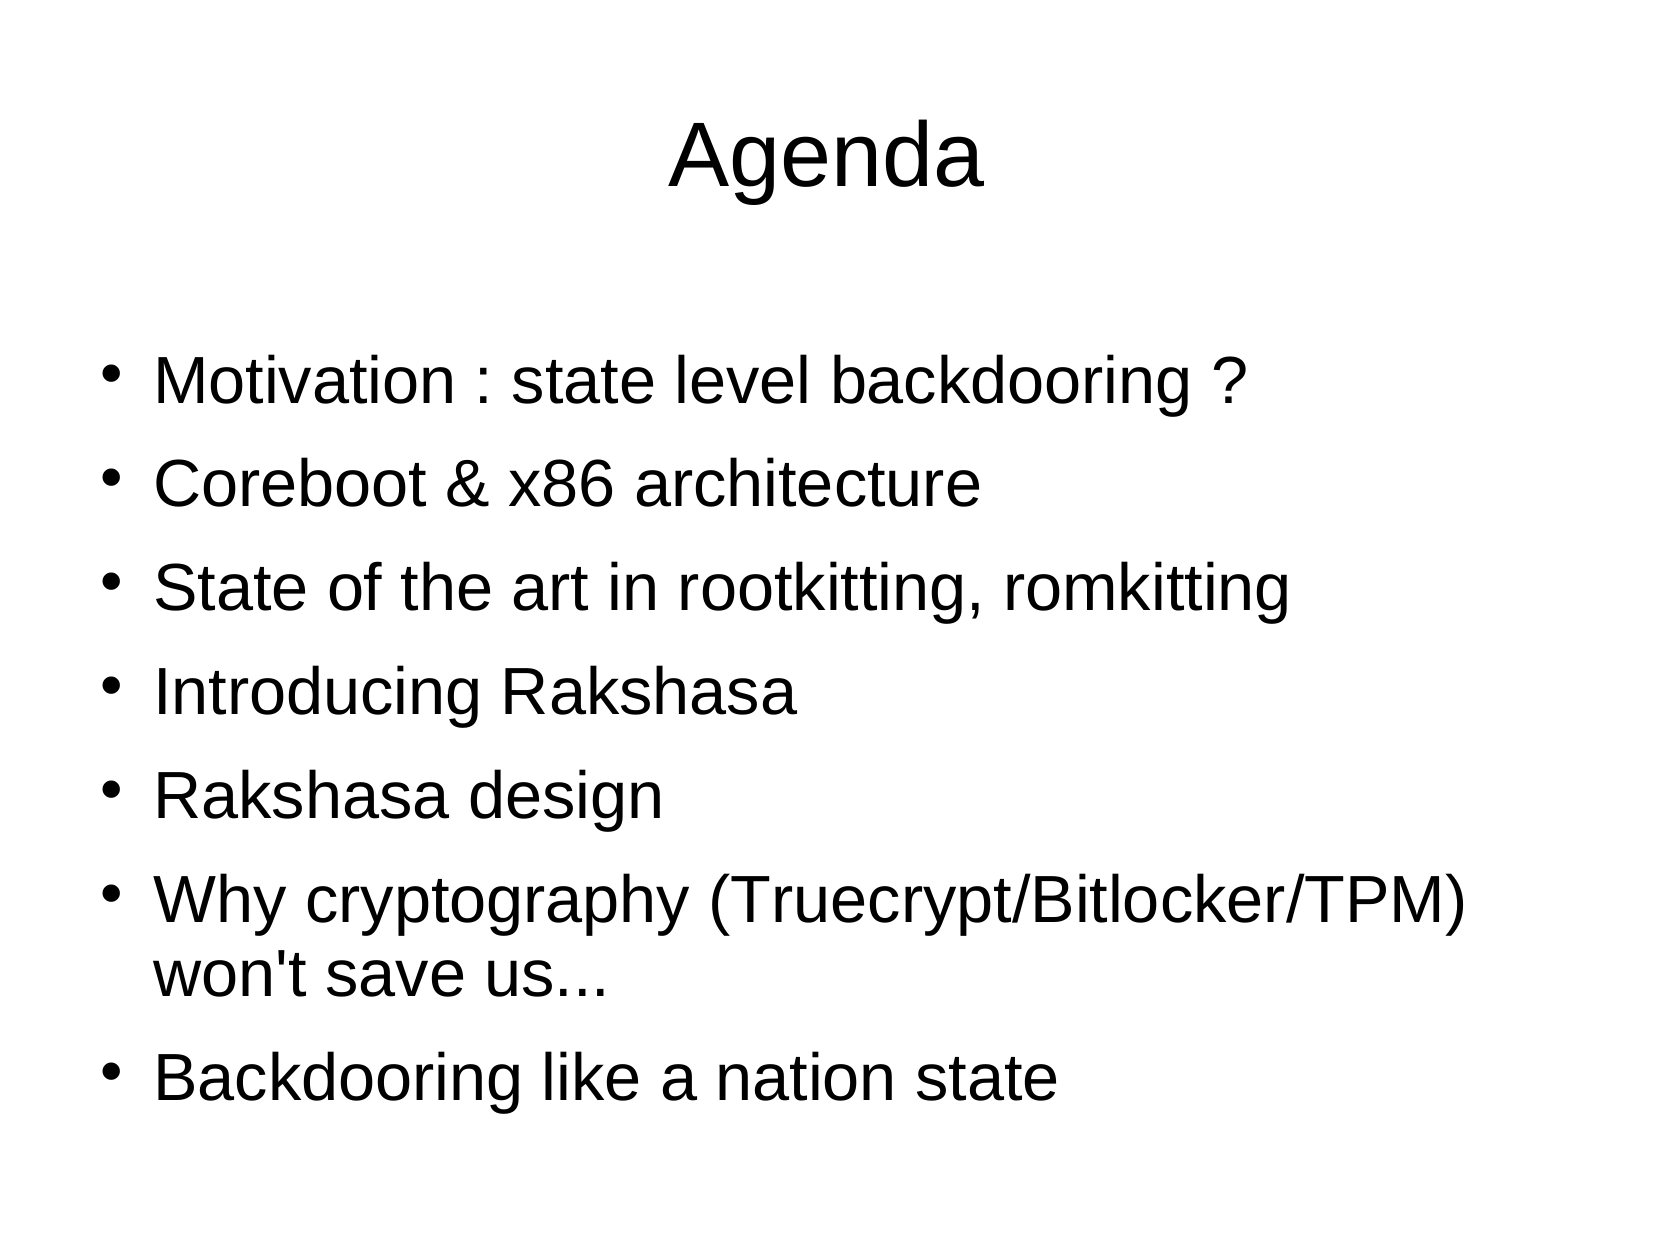

# Agenda
Motivation : state level backdooring ?
Coreboot & x86 architecture
State of the art in rootkitting, romkitting
Introducing Rakshasa
Rakshasa design
Why cryptography (Truecrypt/Bitlocker/TPM) won't save us...
Backdooring like a nation state